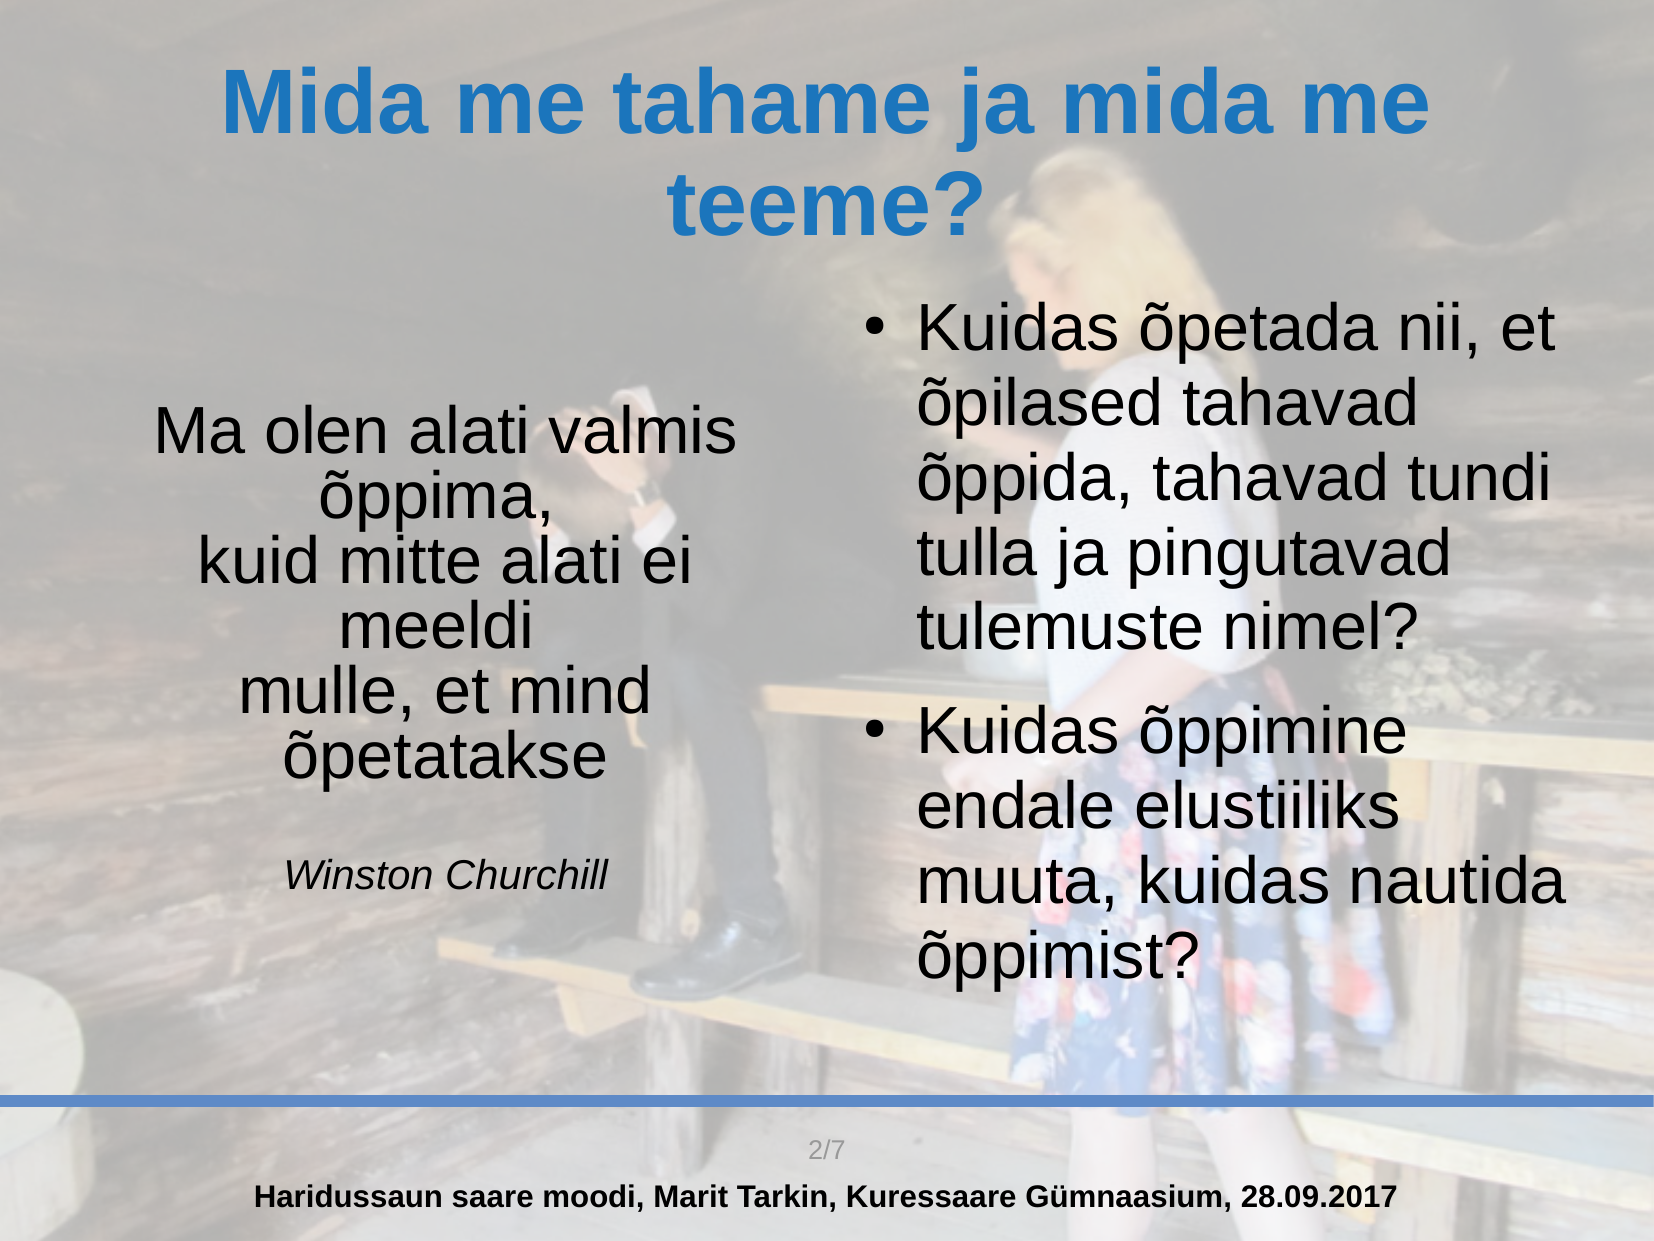

### Chart
| Category | Veerg 1 | Veerg 2 | Veerg 3 |
|---|---|---|---|
| Rida 1 | 9.1 | 3.2 | 4.54 |
| Rida 2 | 2.4 | 8.8 | 9.65 |
| Rida 3 | 3.1 | 1.5 | 3.7 |
| Rida 4 | 4.3 | 9.02 | 6.2 |# Mida me tahame ja mida me teeme?
Ma olen alati valmis õppima,
kuid mitte alati ei meeldi
mulle, et mind õpetatakse
Winston Churchill
Kuidas õpetada nii, et õpilased tahavad õppida, tahavad tundi tulla ja pingutavad tulemuste nimel?
Kuidas õppimine endale elustiiliks muuta, kuidas nautida õppimist?